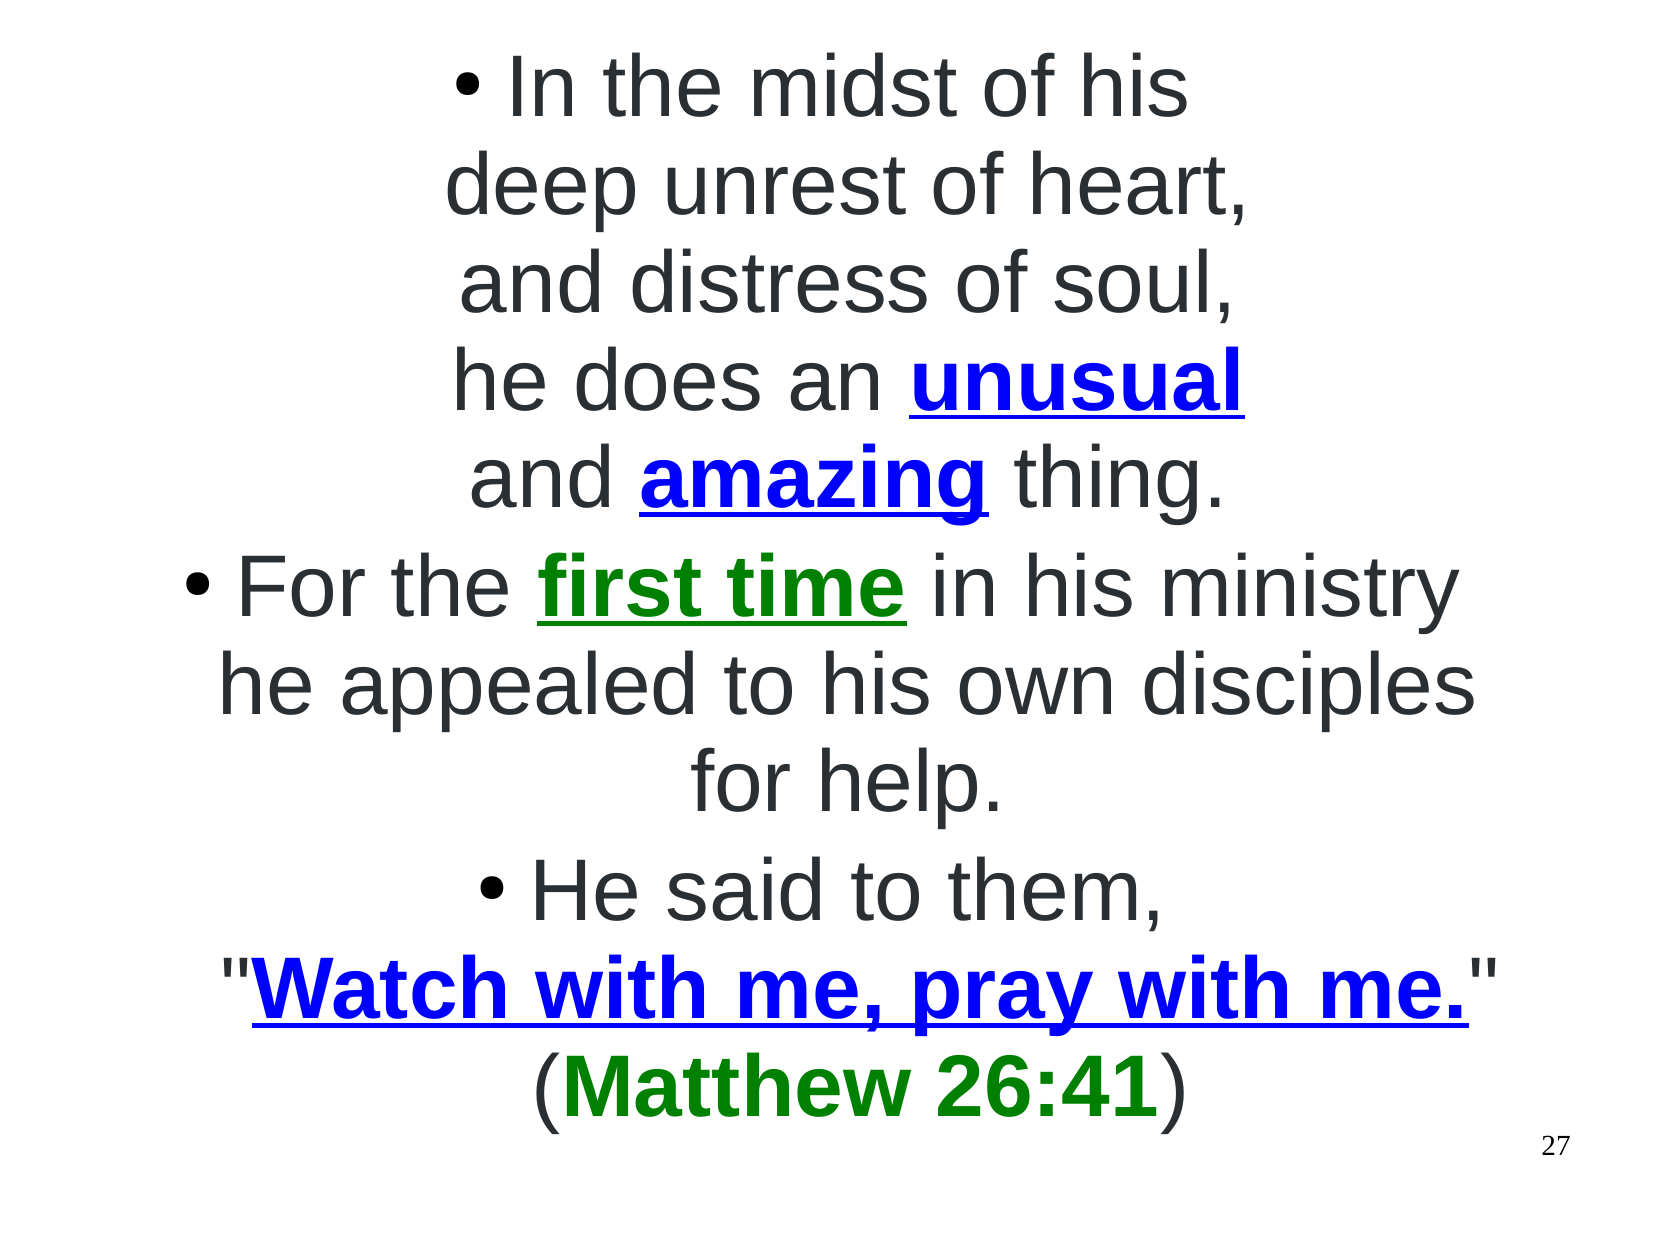

# In the midst of his deep unrest of heart, and distress of soul, he does an unusual and amazing thing.
For the first time in his ministry
he appealed to his own disciples
for help.
He said to them,
"Watch with me, pray with me."
(Matthew 26:41)
27